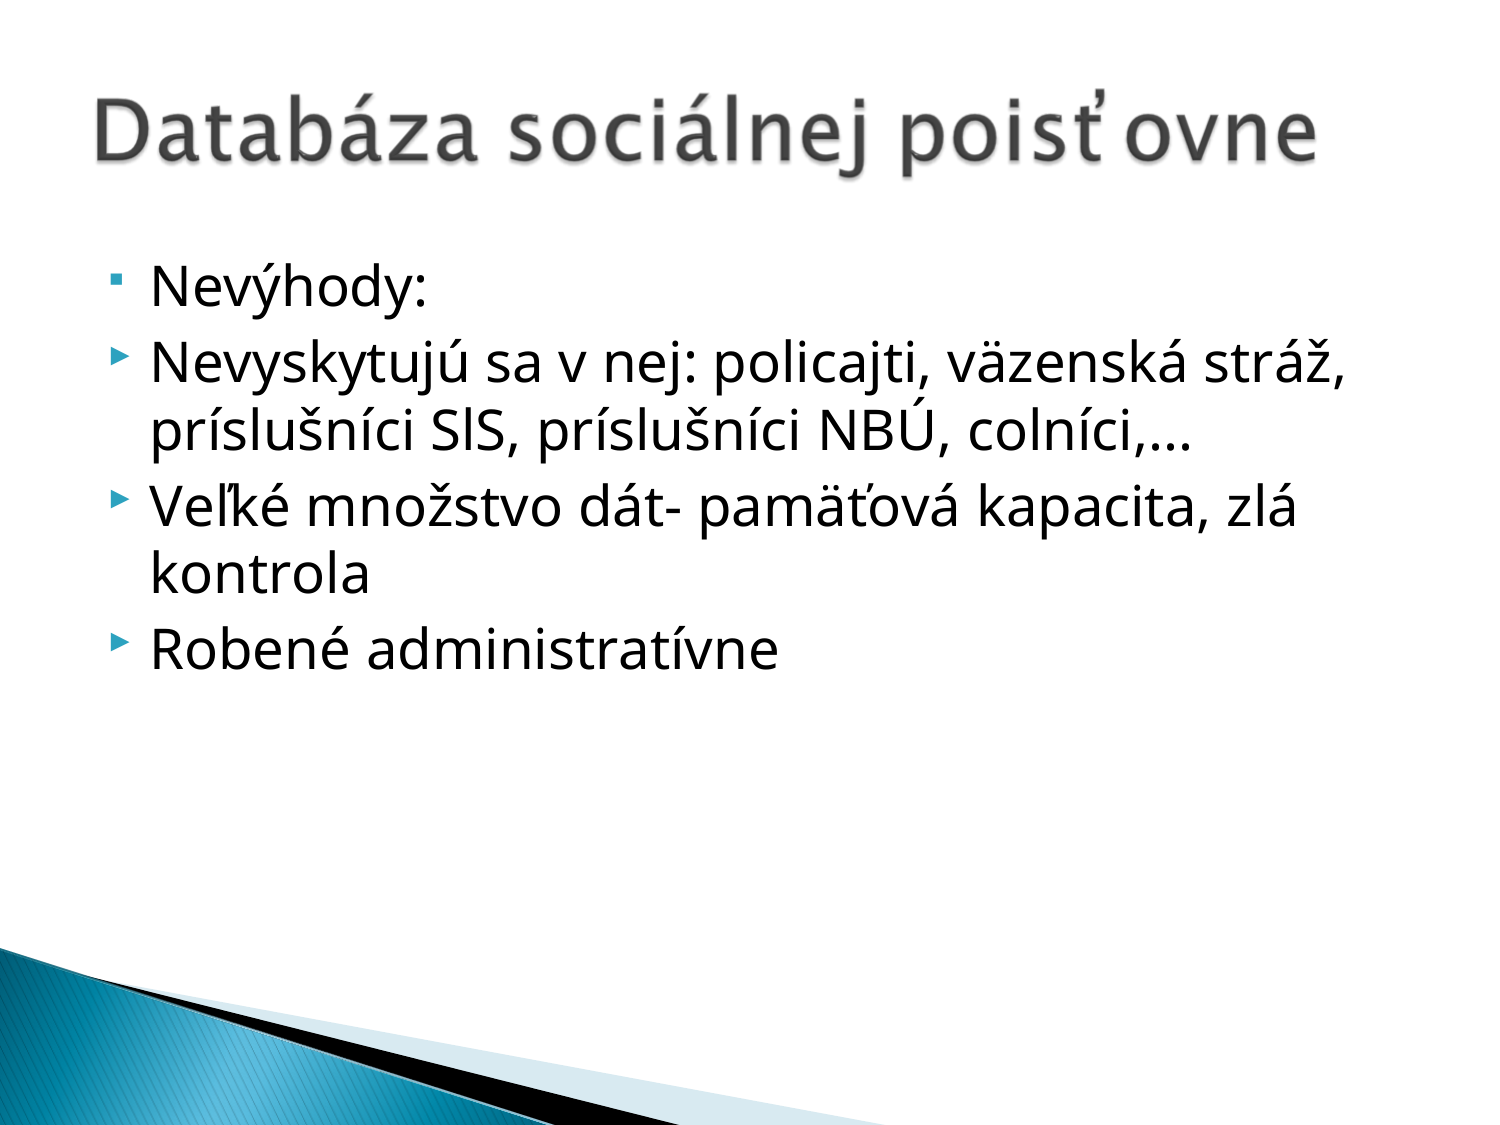

# Nevýhody:
Nevyskytujú sa v nej: policajti, väzenská stráž, príslušníci SlS, príslušníci NBÚ, colníci,...
Veľké množstvo dát- pamäťová kapacita, zlá kontrola
Robené administratívne